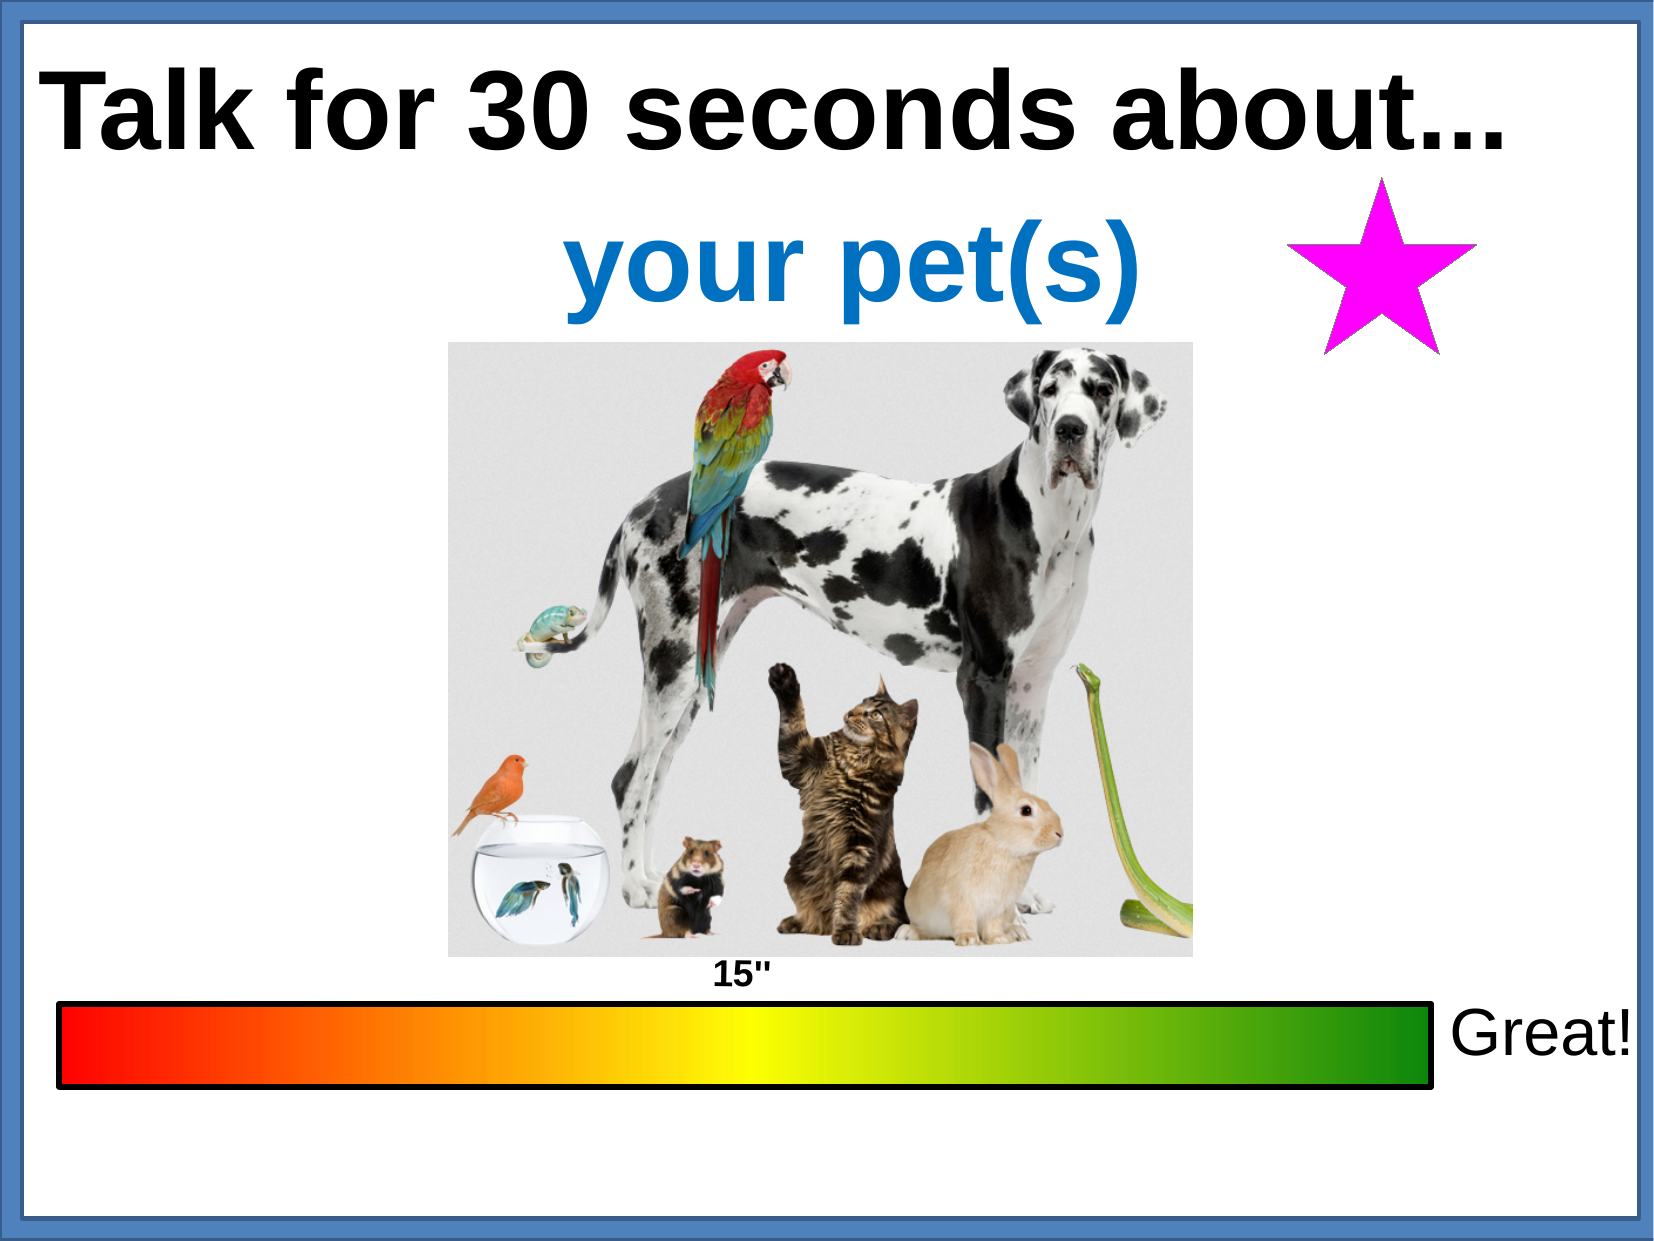

Talk for 30 seconds about...
your pet(s)
15''
Great!